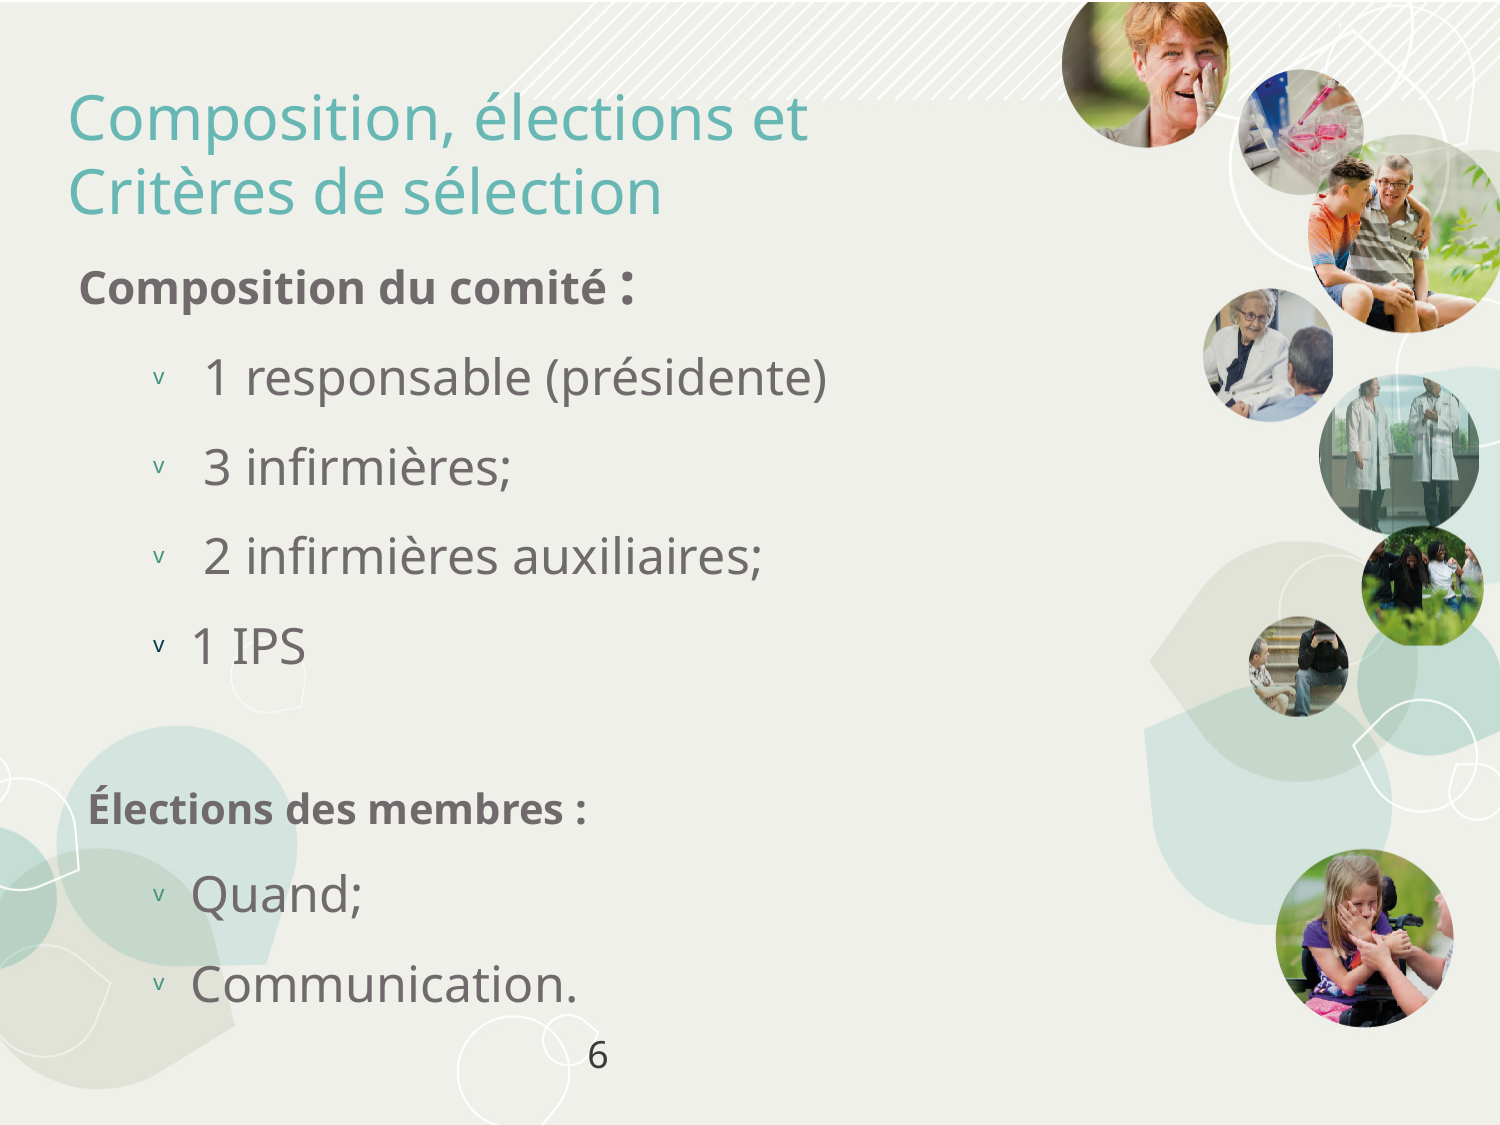

# Composition, élections et Critères de sélection
Composition du comité :
 1 responsable (présidente)
 3 infirmières;
 2 infirmières auxiliaires;
1 IPS
Élections des membres :
Quand;
Communication.
Critères de sélection :
 Permis d’exercice de l’OIIQ ou de l’OIIAQ;
 Être à l’emploi de l’établissement;
 Moins de 5 années d’expérience professionnelle.